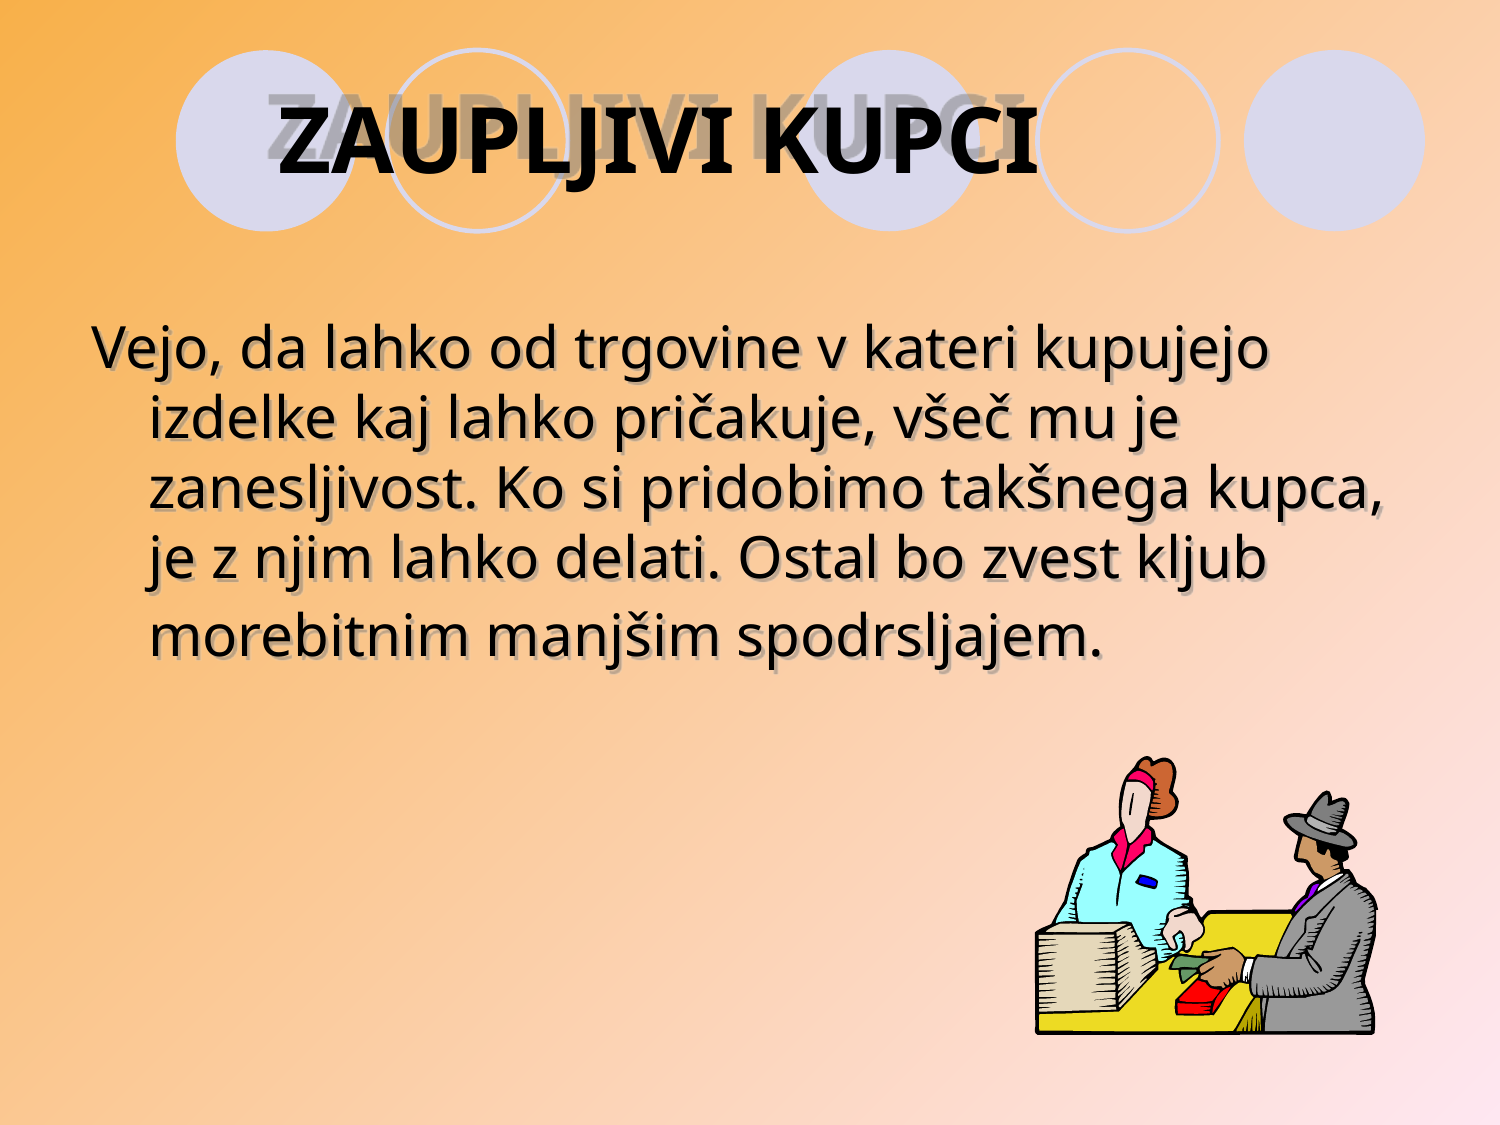

# ZAUPLJIVI KUPCI
Vejo, da lahko od trgovine v kateri kupujejo izdelke kaj lahko pričakuje, všeč mu je zanesljivost. Ko si pridobimo takšnega kupca, je z njim lahko delati. Ostal bo zvest kljub morebitnim manjšim spodrsljajem.